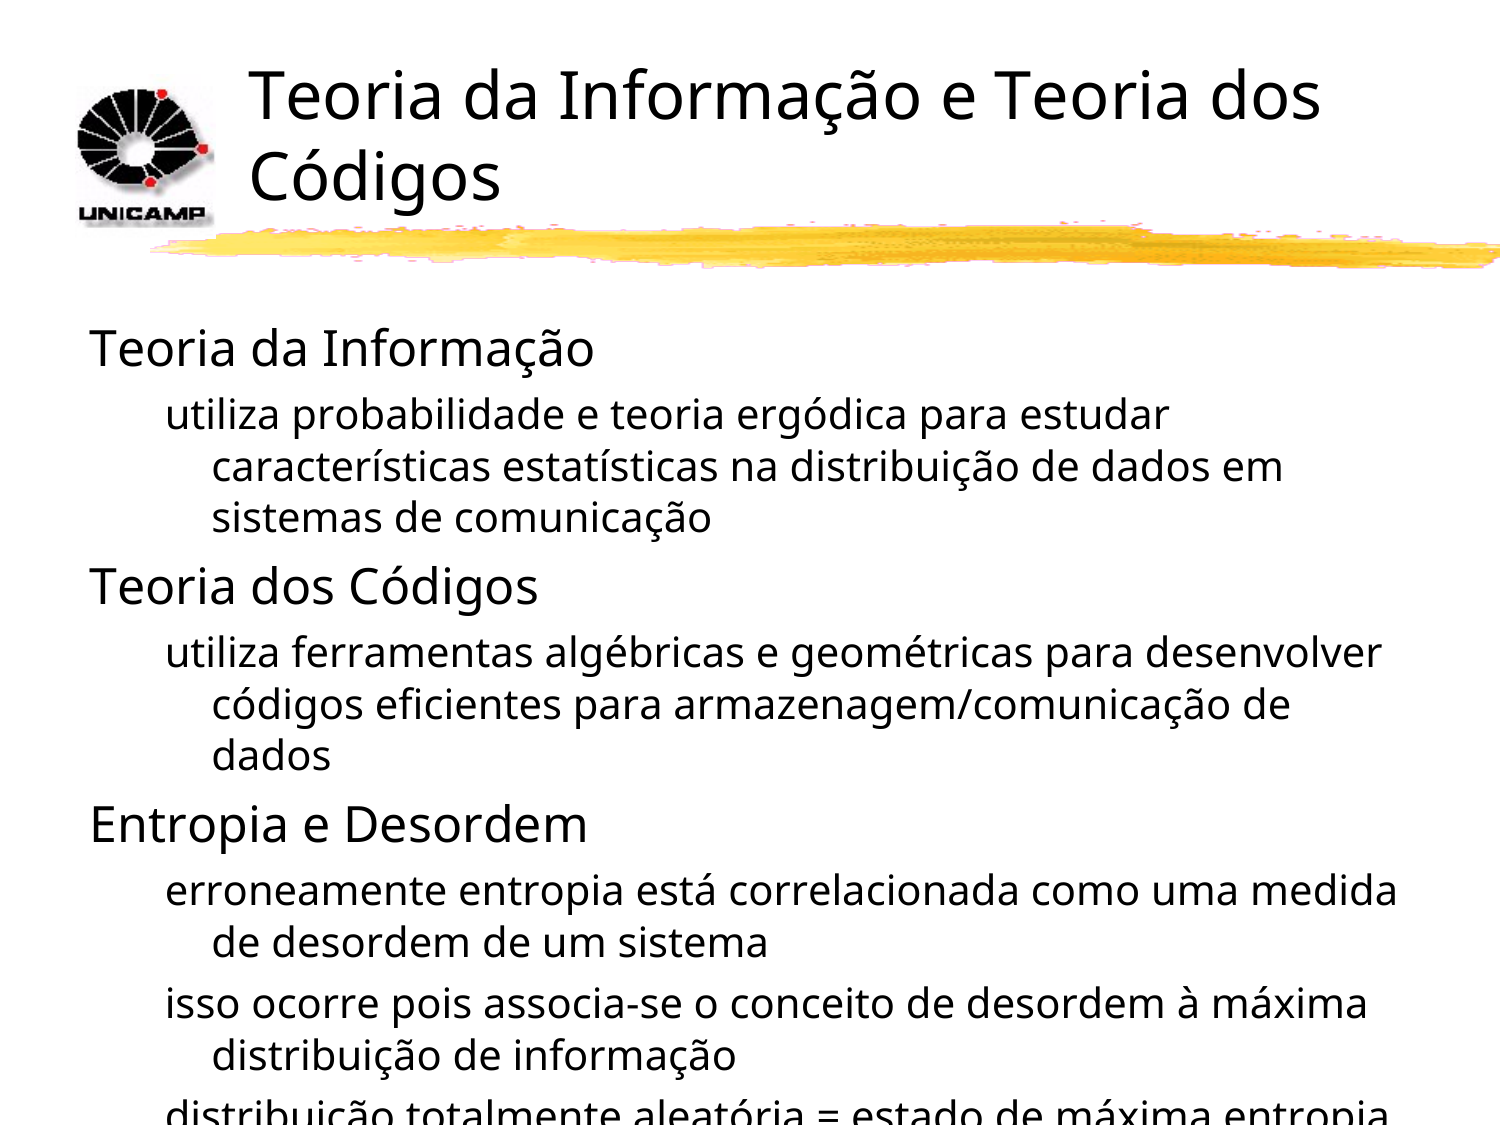

# Teoria da Informação e Teoria dos Códigos
Teoria da Informação
utiliza probabilidade e teoria ergódica para estudar características estatísticas na distribuição de dados em sistemas de comunicação
Teoria dos Códigos
utiliza ferramentas algébricas e geométricas para desenvolver códigos eficientes para armazenagem/comunicação de dados
Entropia e Desordem
erroneamente entropia está correlacionada como uma medida de desordem de um sistema
isso ocorre pois associa-se o conceito de desordem à máxima distribuição de informação
distribuição totalmente aleatória = estado de máxima entropia